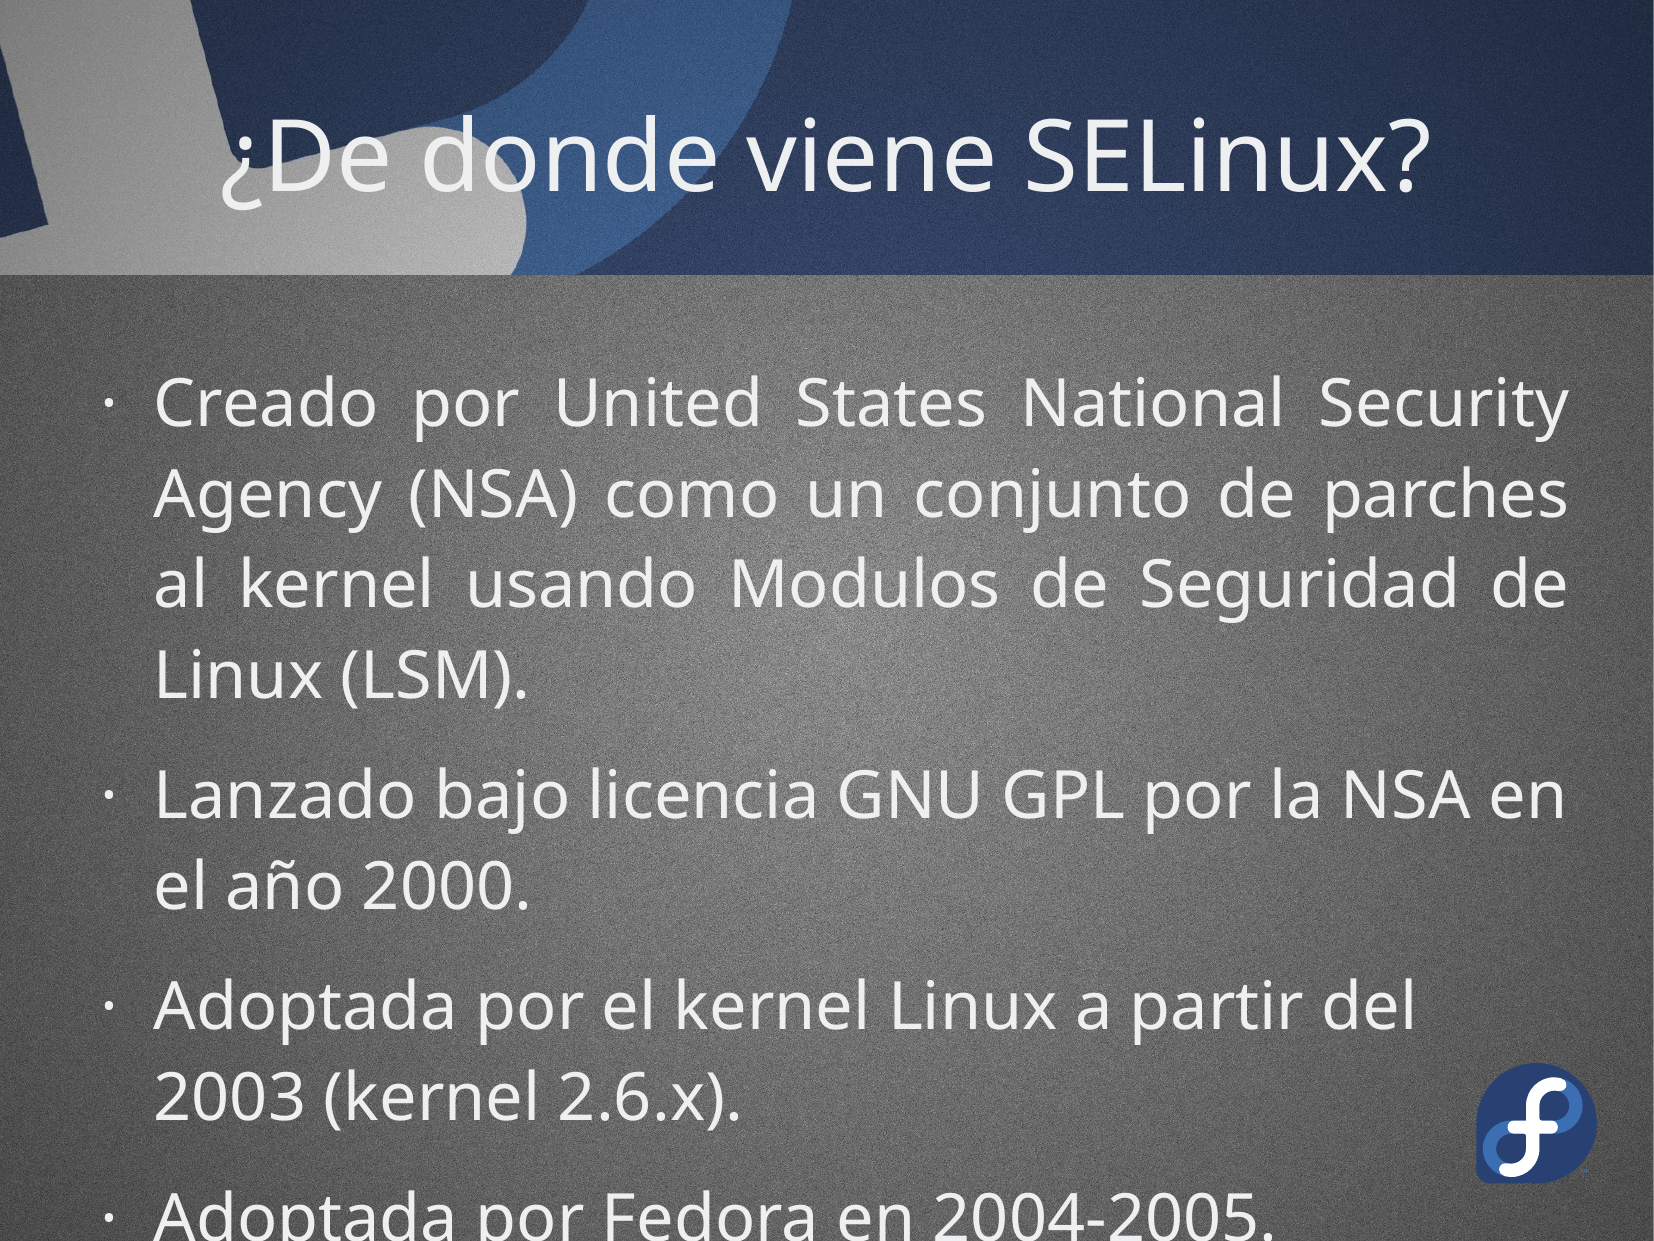

# ¿De donde viene SELinux?
Creado por United States National Security Agency (NSA) como un conjunto de parches al kernel usando Modulos de Seguridad de Linux (LSM).
Lanzado bajo licencia GNU GPL por la NSA en el año 2000.
Adoptada por el kernel Linux a partir del 2003 (kernel 2.6.x).
Adoptada por Fedora en 2004-2005.